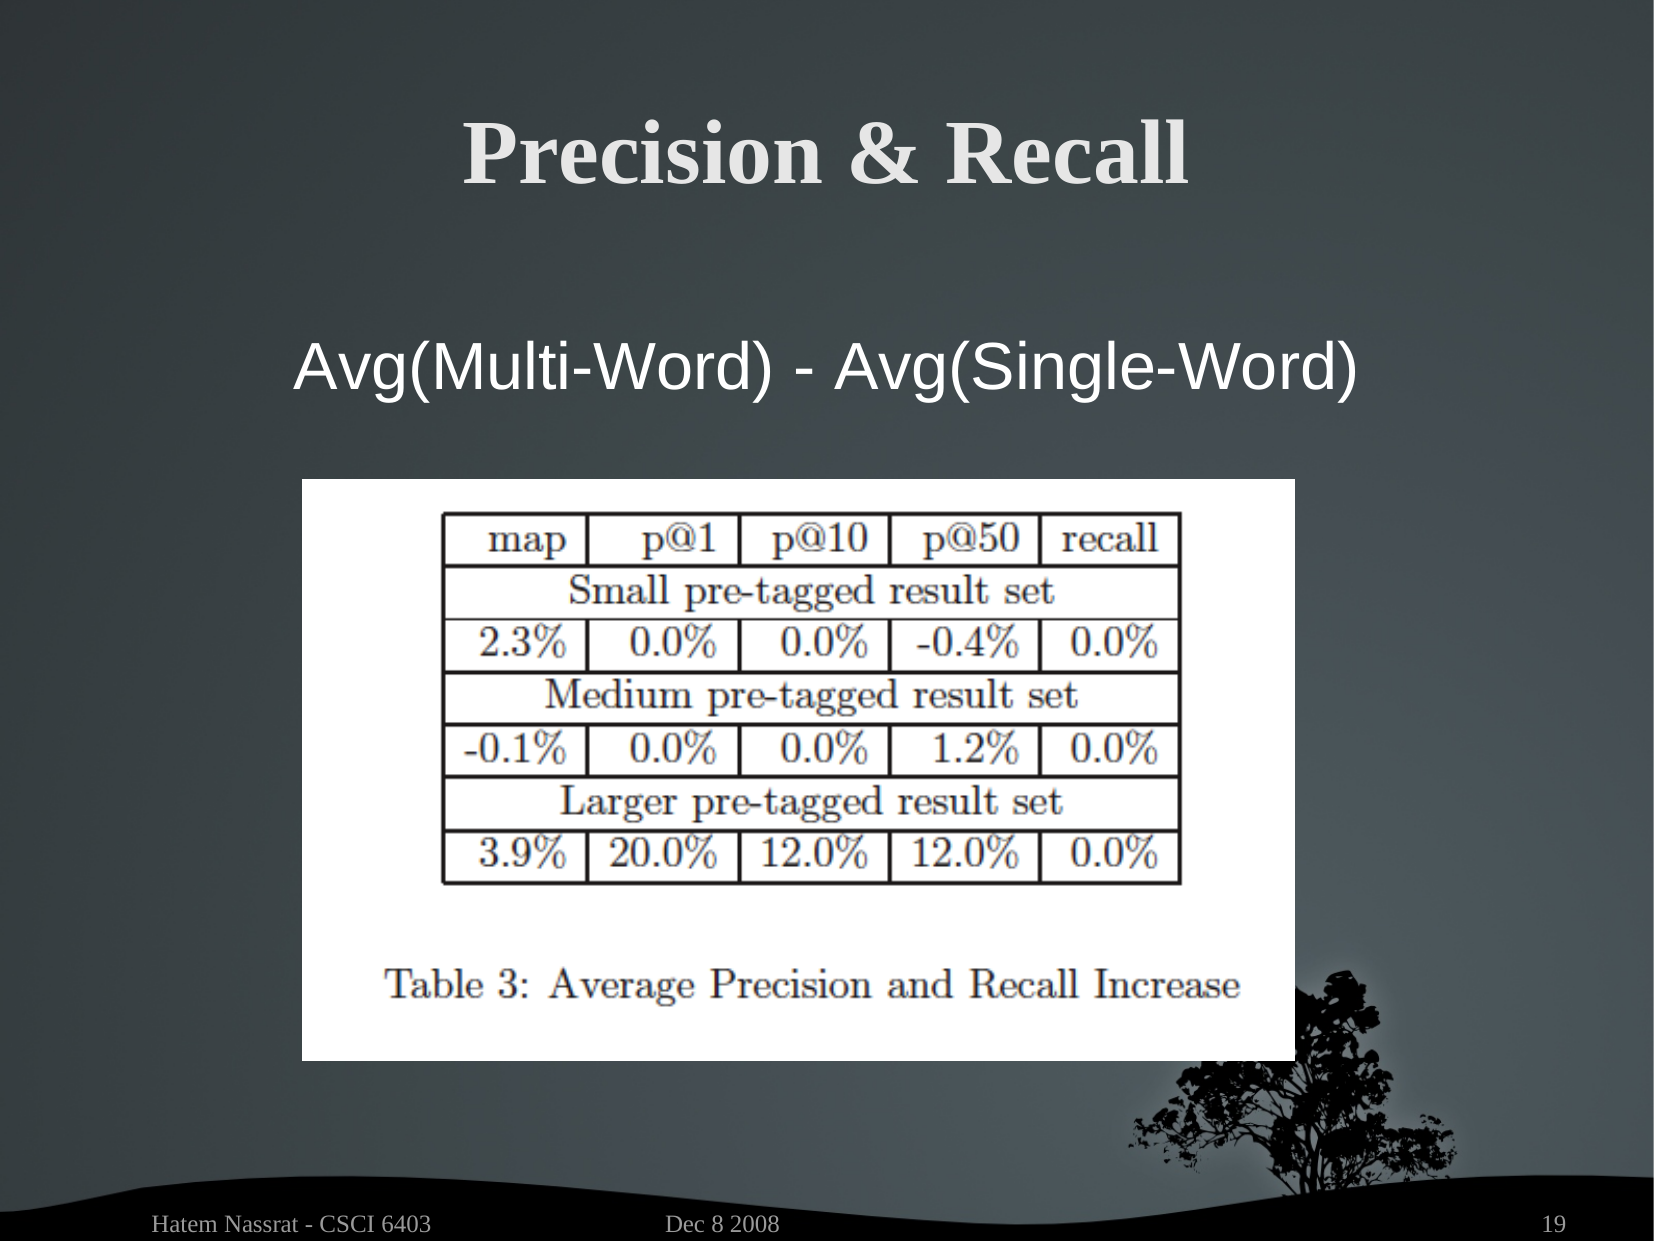

# Precision & Recall
Avg(Multi-Word) - Avg(Single-Word)
Hatem Nassrat - CSCI 6403
Dec 8 2008
19